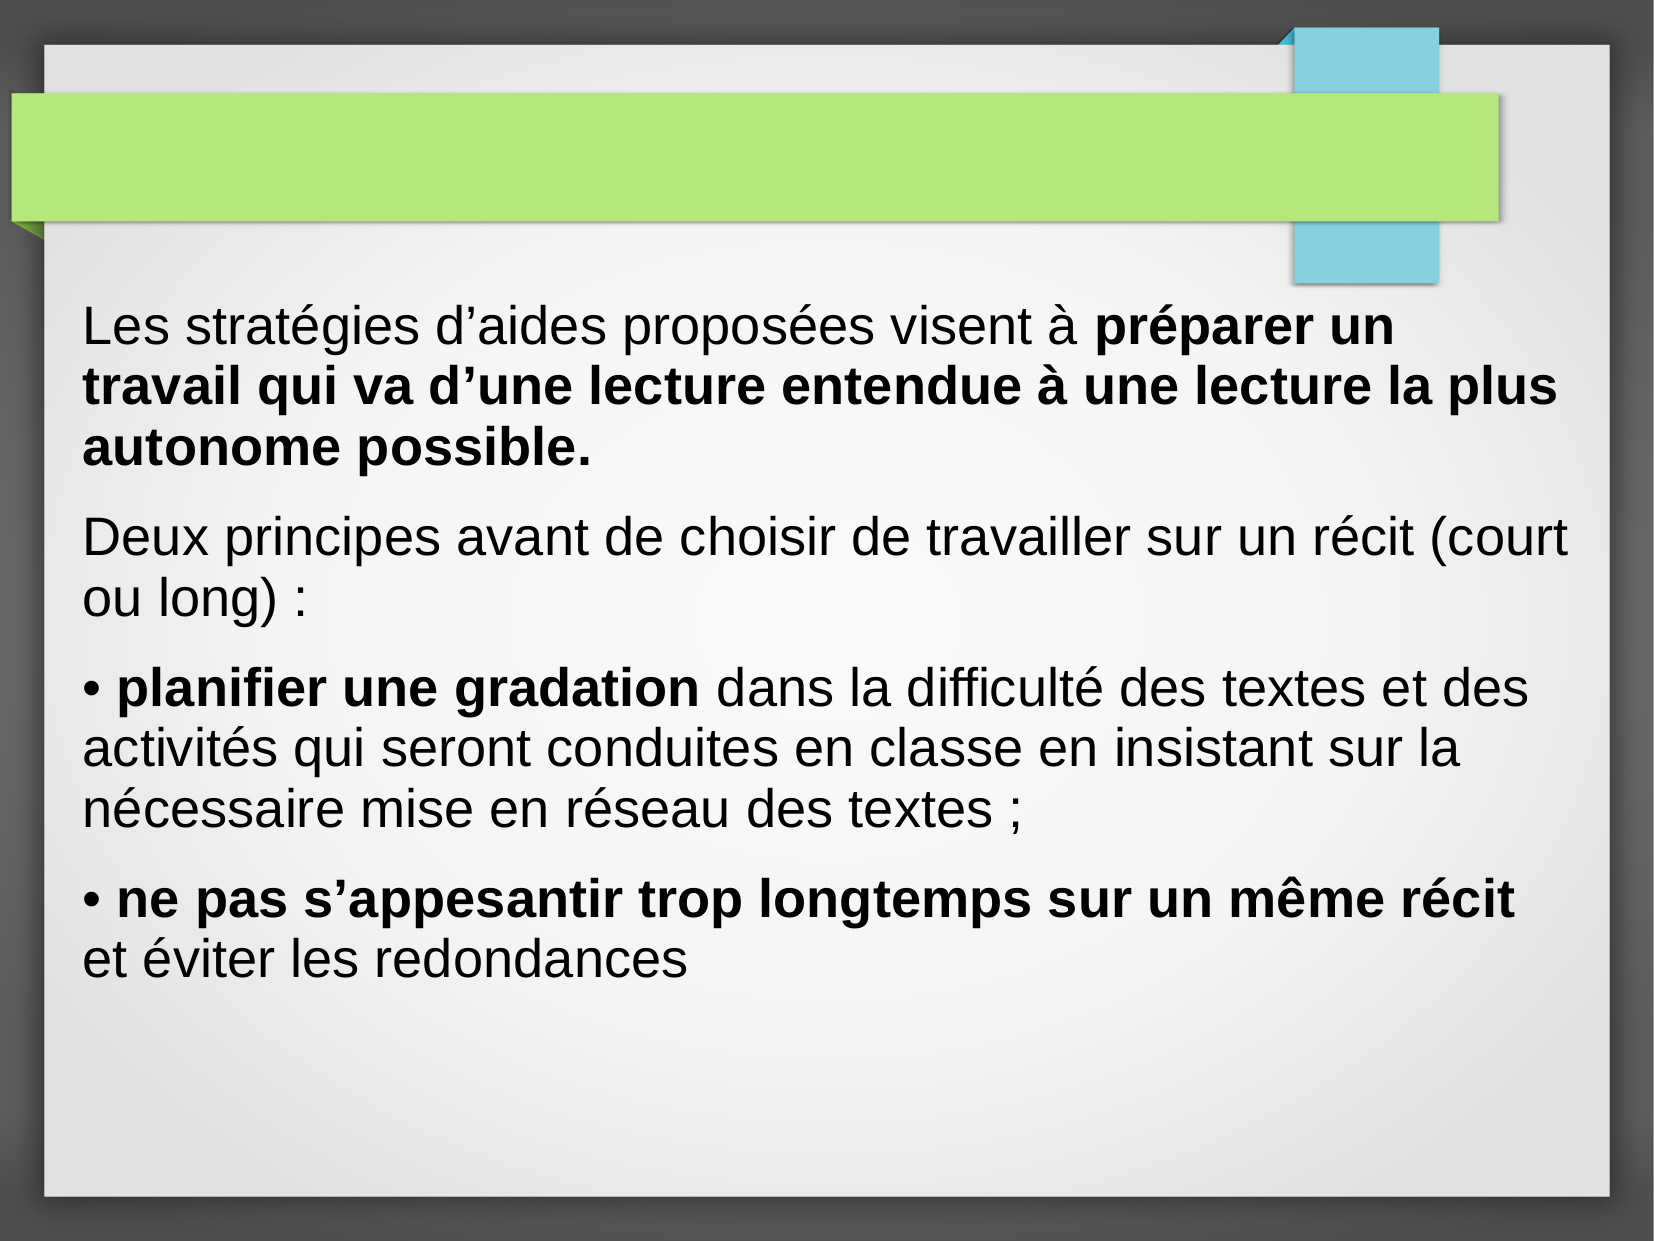

#
Les stratégies d’aides proposées visent à préparer un travail qui va d’une lecture entendue à une lecture la plus autonome possible.
Deux principes avant de choisir de travailler sur un récit (court ou long) :
• planifier une gradation dans la difficulté des textes et des activités qui seront conduites en classe en insistant sur la nécessaire mise en réseau des textes ;
• ne pas s’appesantir trop longtemps sur un même récit et éviter les redondances